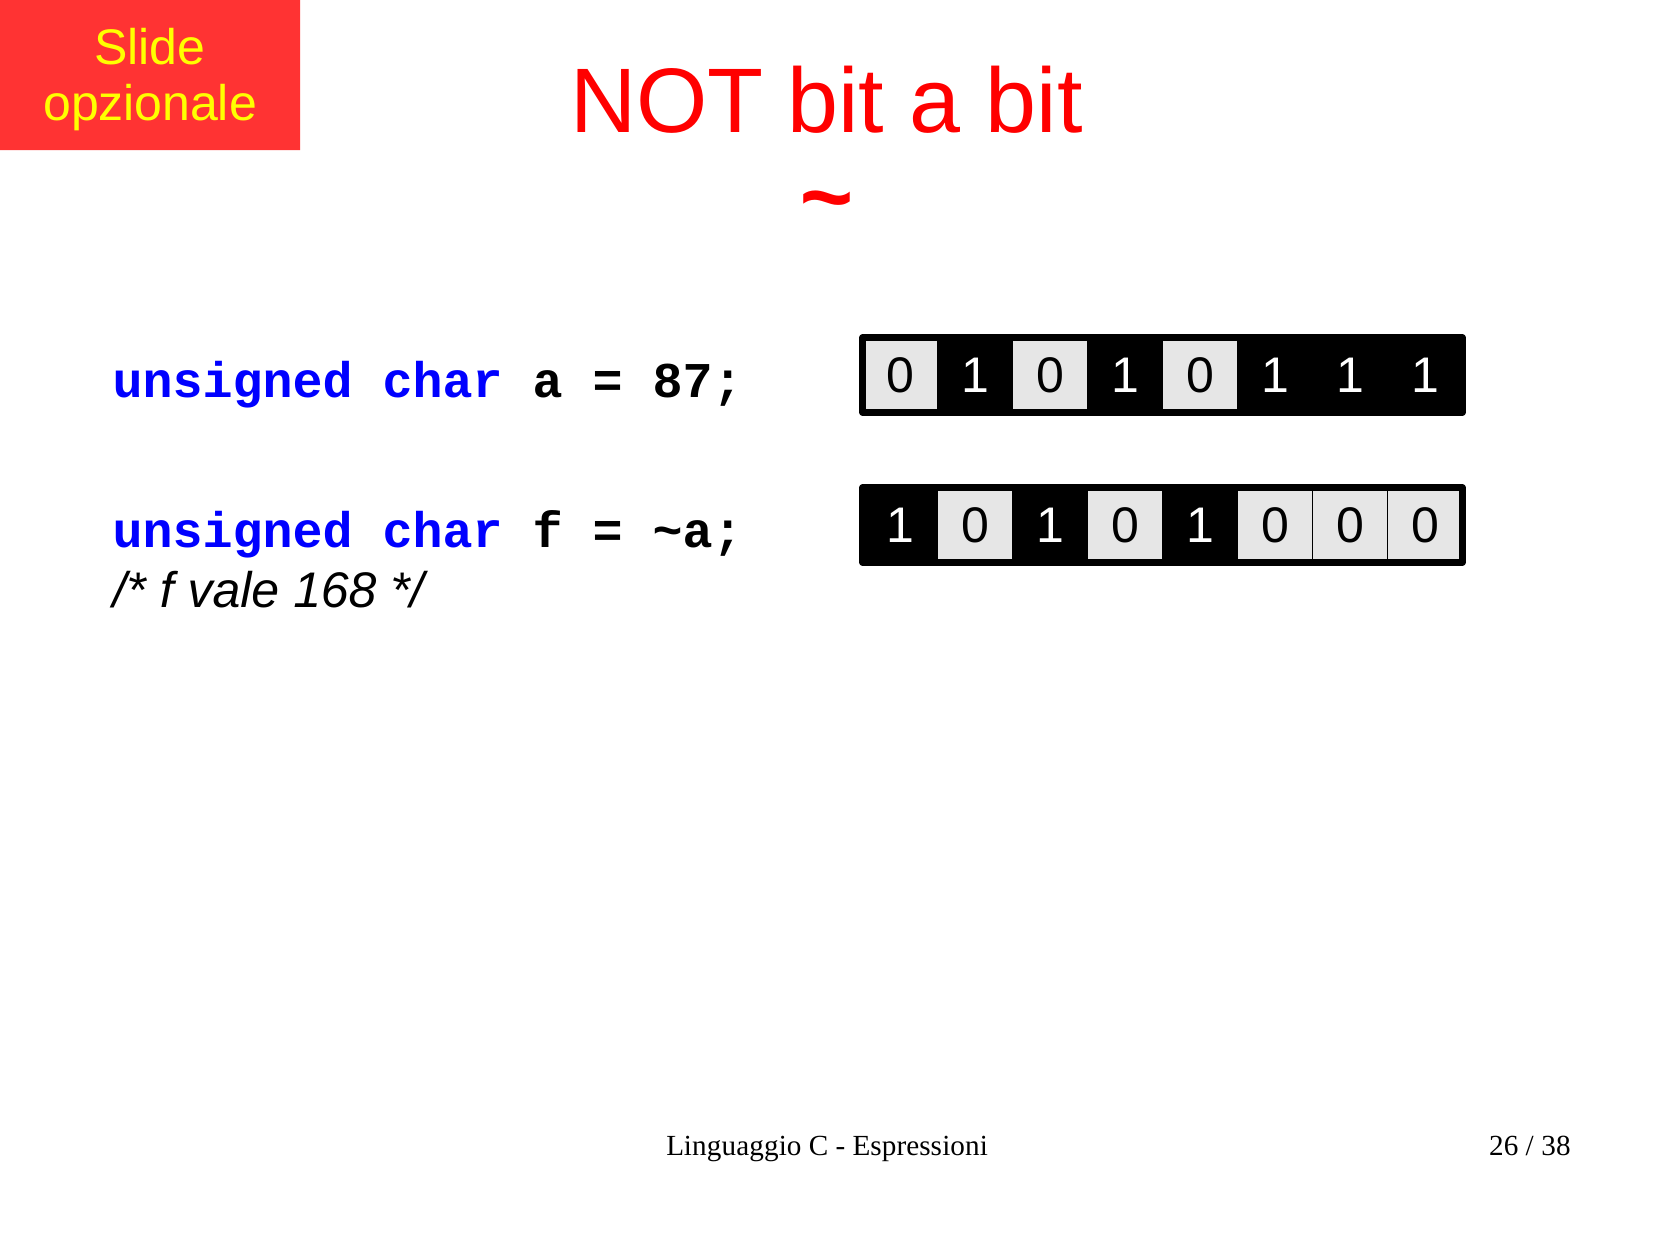

Slide
opzionale
# NOT bit a bit ~
0
1
0
1
0
1
1
1
unsigned char a = 87;
1
0
1
0
1
0
0
0
unsigned char f = ~a;
/* f vale 168 */
Linguaggio C - Espressioni
26